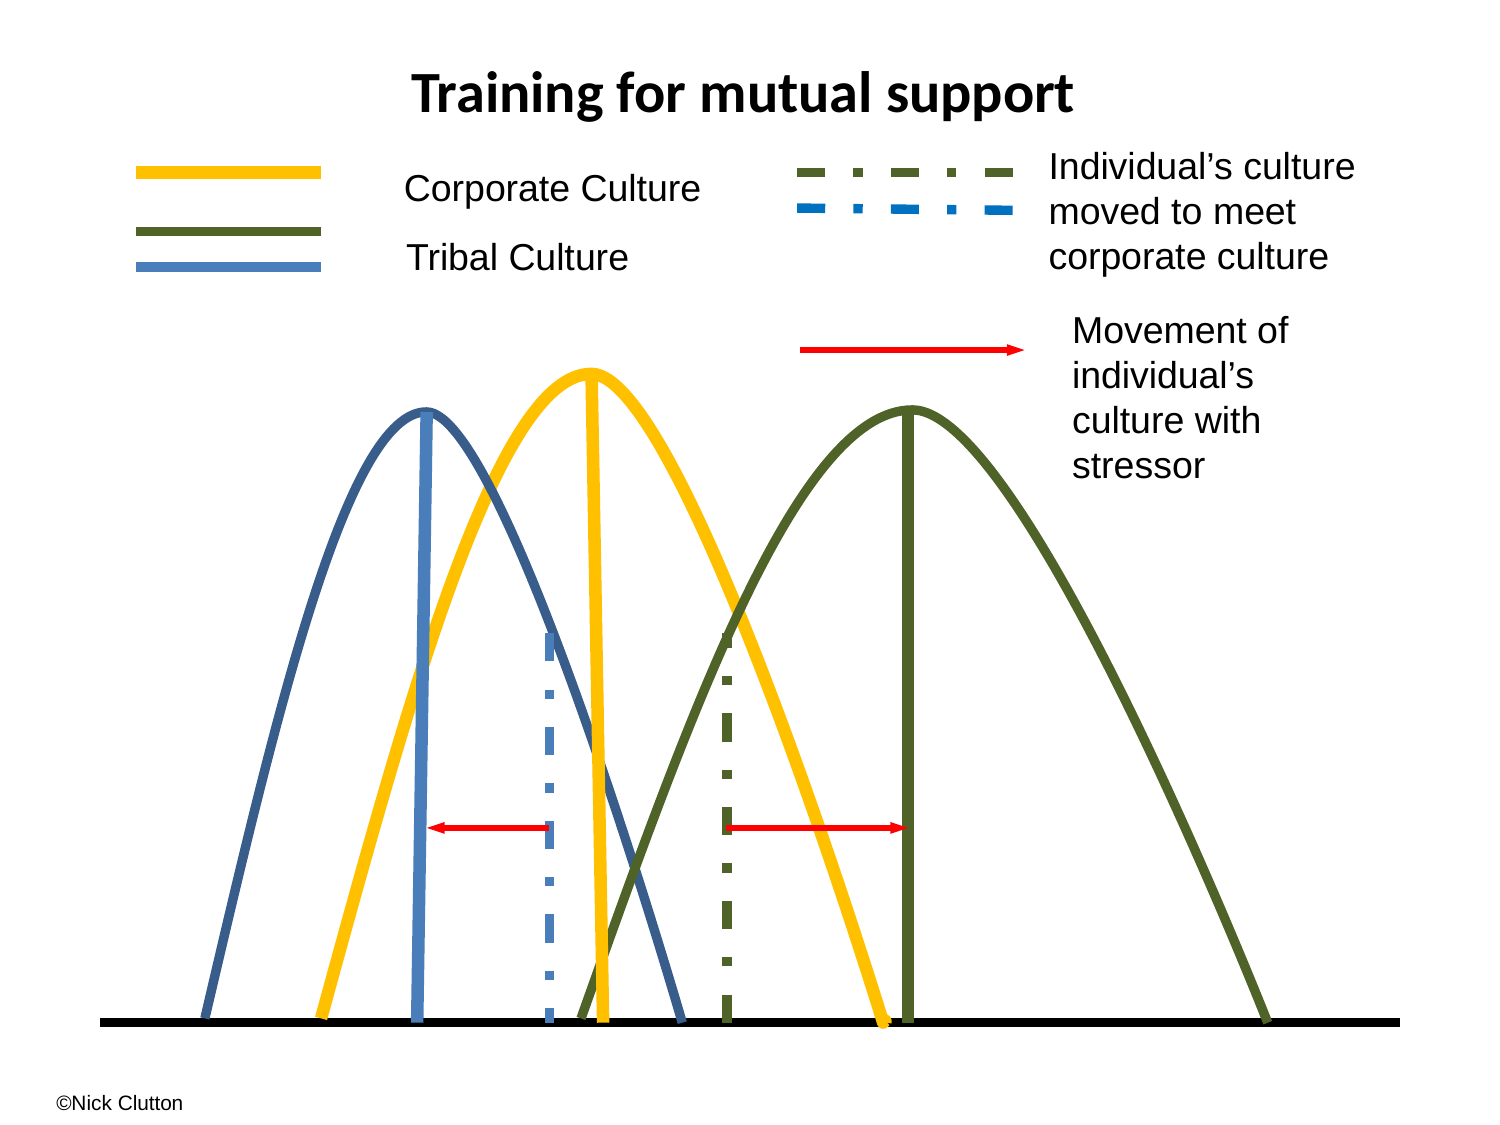

# Training for mutual support
Individual’s culture moved to meet corporate culture
Corporate Culture
Tribal Culture
Movement of individual’s culture with stressor
©Nick Clutton